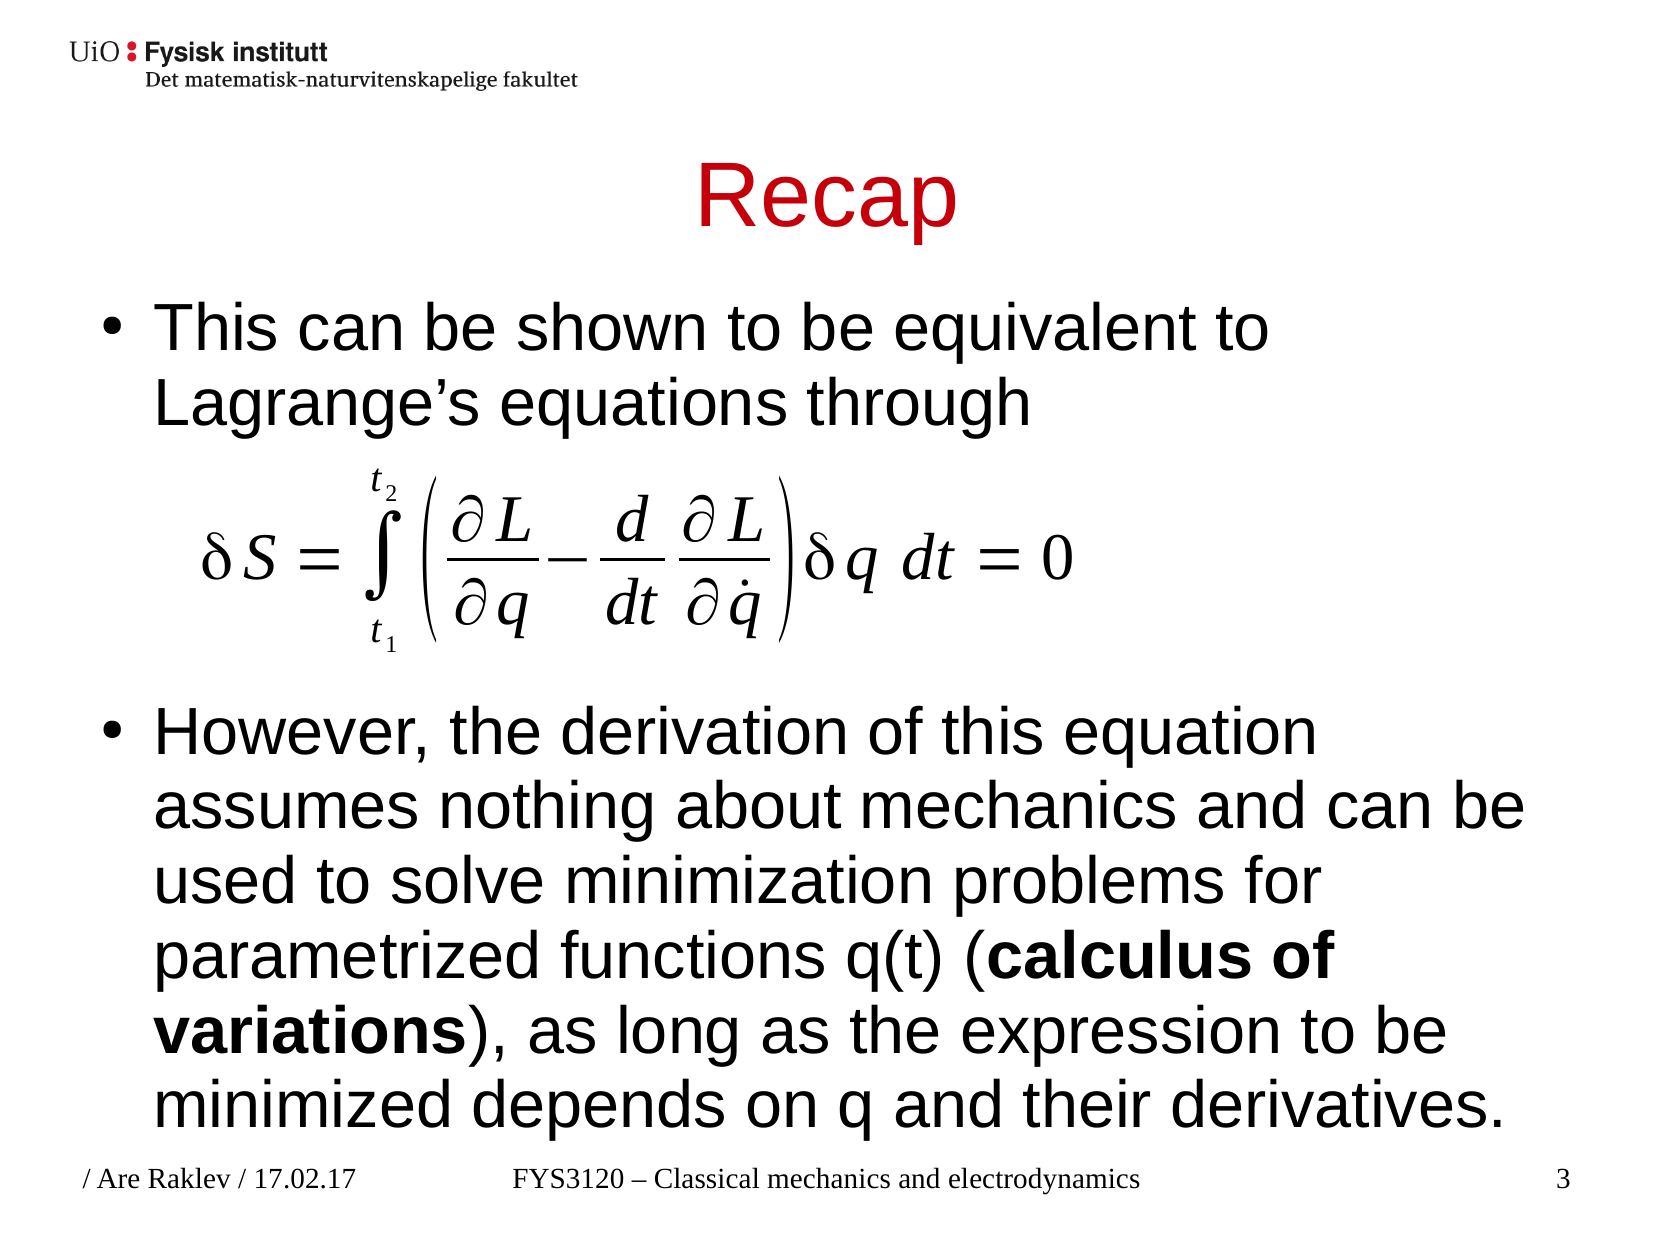

# Recap
This can be shown to be equivalent to Lagrange’s equations through
However, the derivation of this equation assumes nothing about mechanics and can be used to solve minimization problems for parametrized functions q(t) (calculus of variations), as long as the expression to be minimized depends on q and their derivatives.
/ Are Raklev / 17.02.17
FYS3120 – Classical mechanics and electrodynamics
3